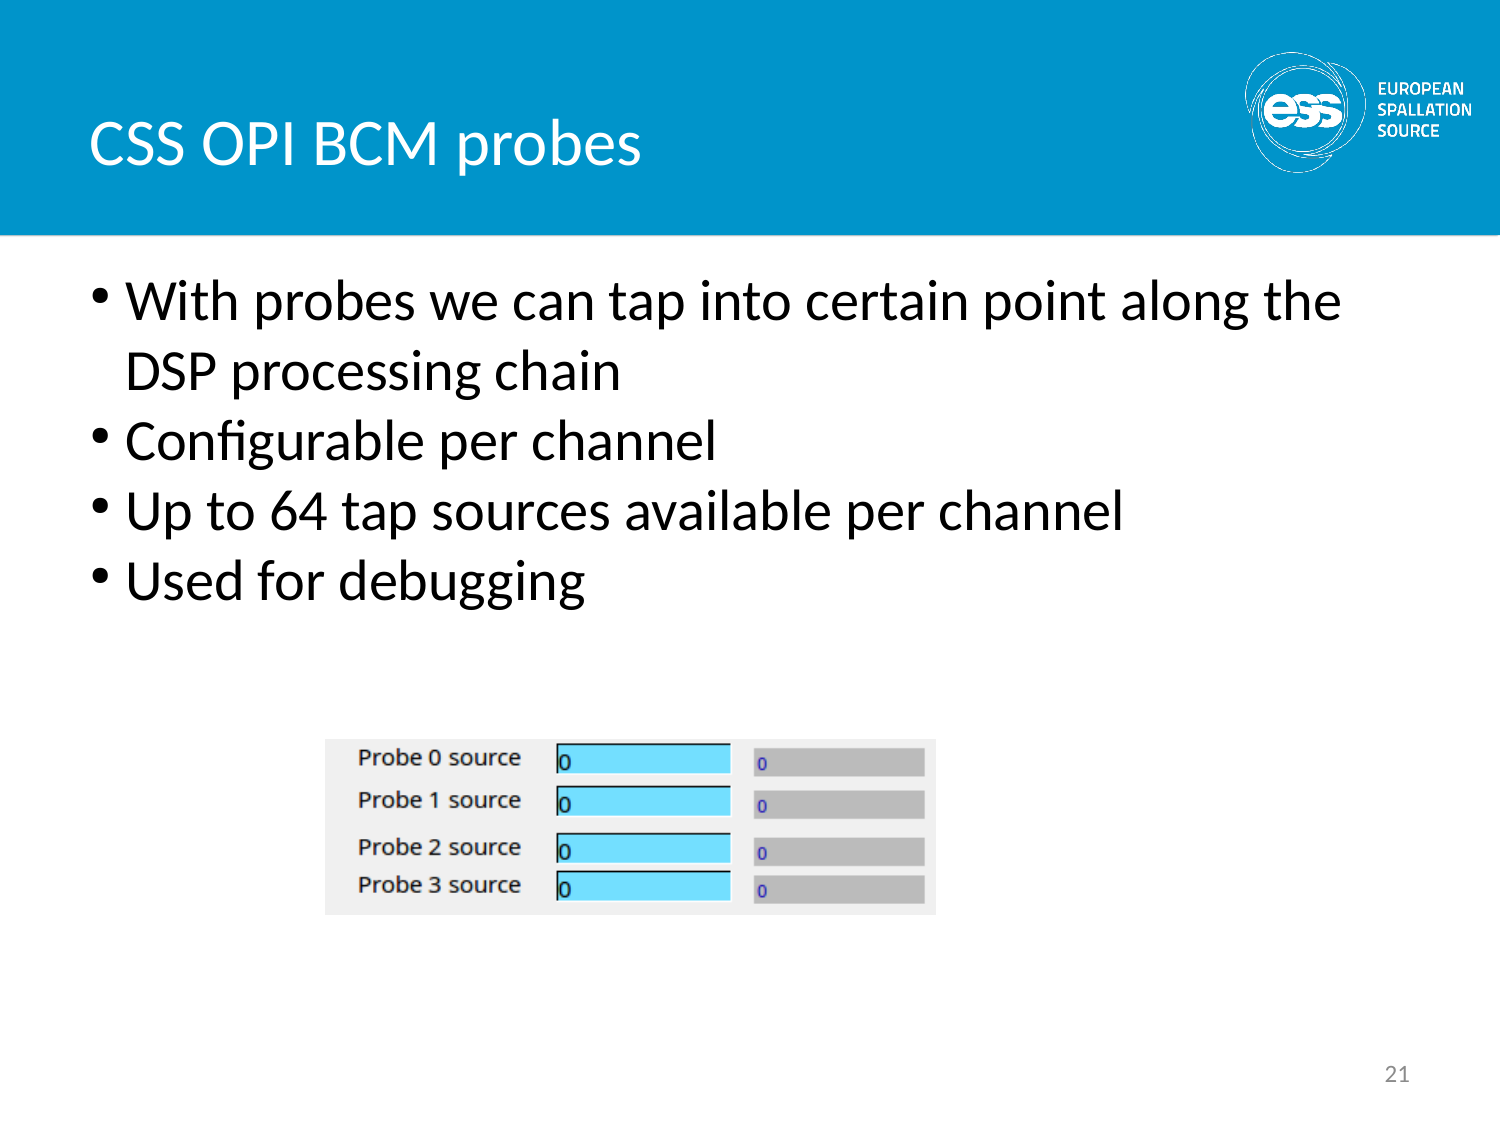

CSS OPI BCM probes
With probes we can tap into certain point along the DSP processing chain
Configurable per channel
Up to 64 tap sources available per channel
Used for debugging